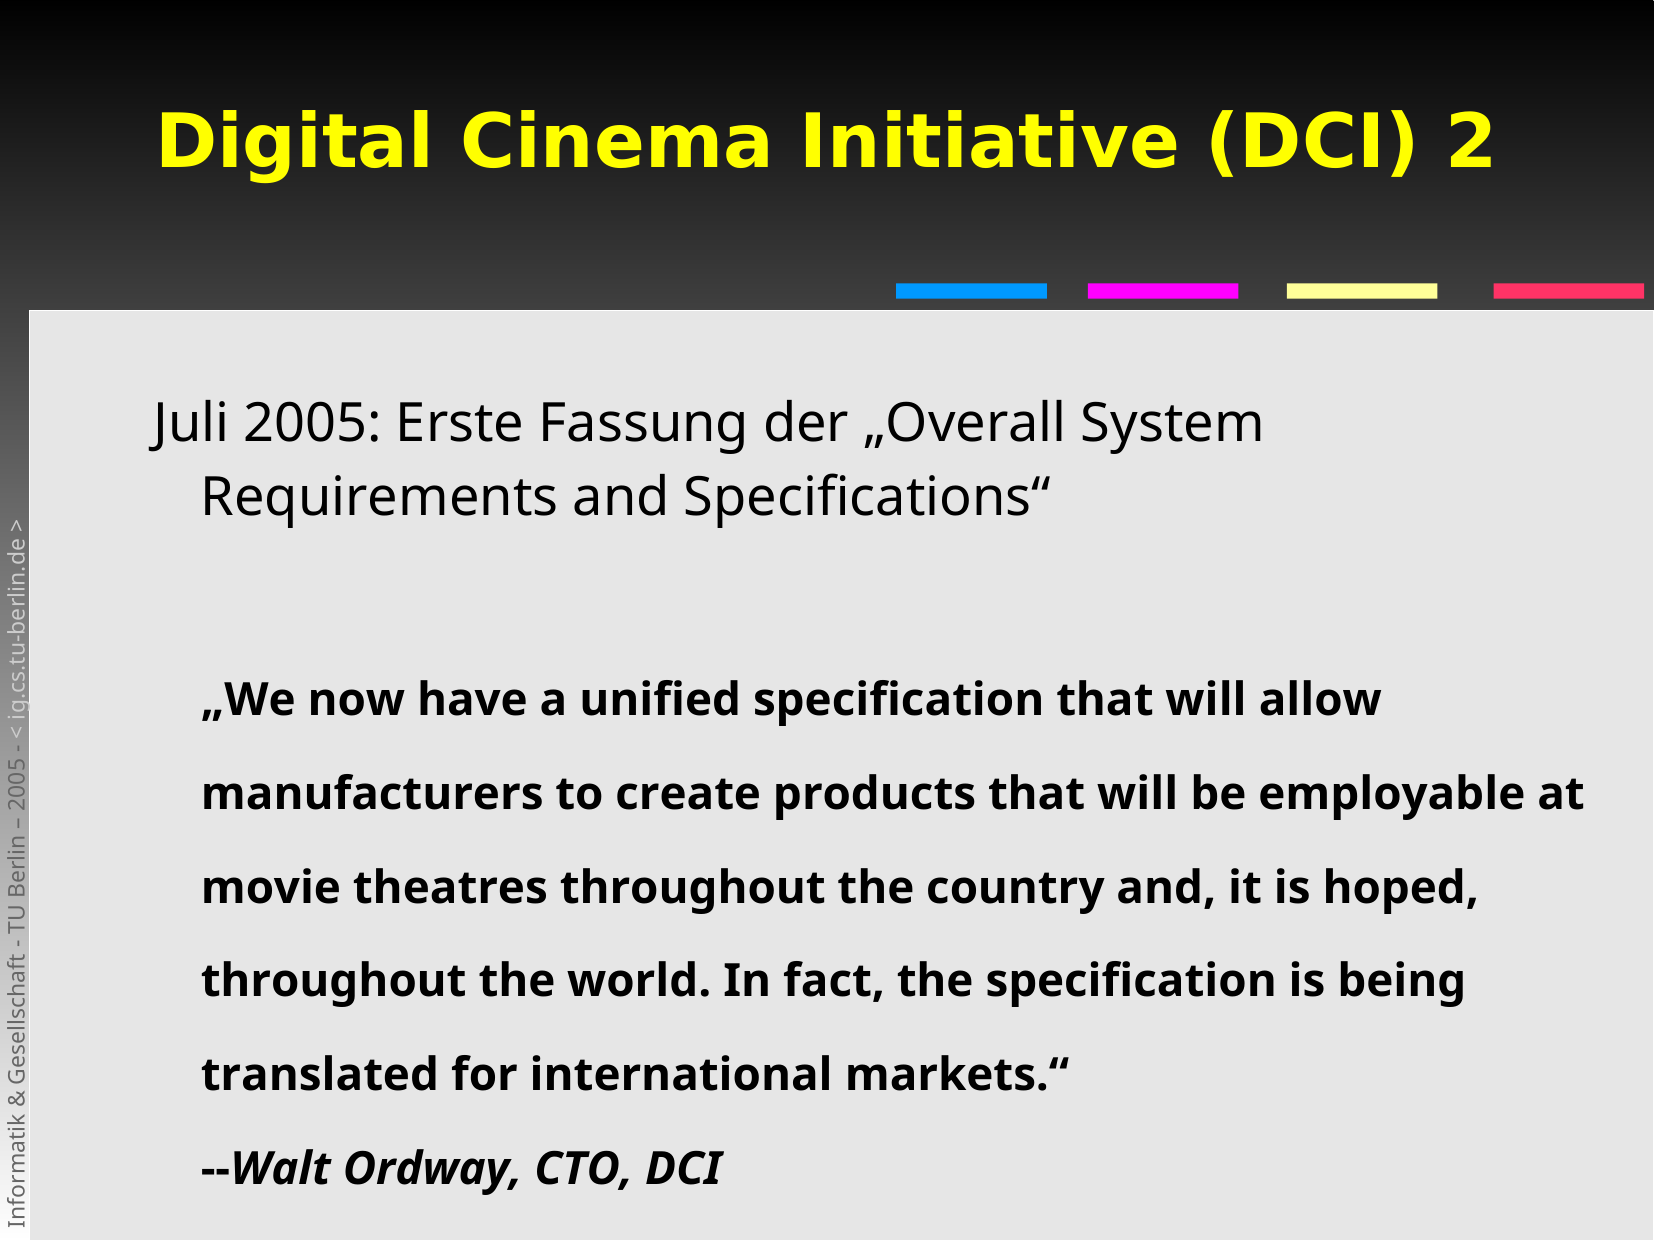

# Digital Cinema Initiative (DCI) 2
Juli 2005: Erste Fassung der „Overall System Requirements and Specifications“
„We now have a unified specification that will allow manufacturers to create products that will be employable at movie theatres throughout the country and, it is hoped, throughout the world. In fact, the specification is being translated for international markets.“
--Walt Ordway, CTO, DCI